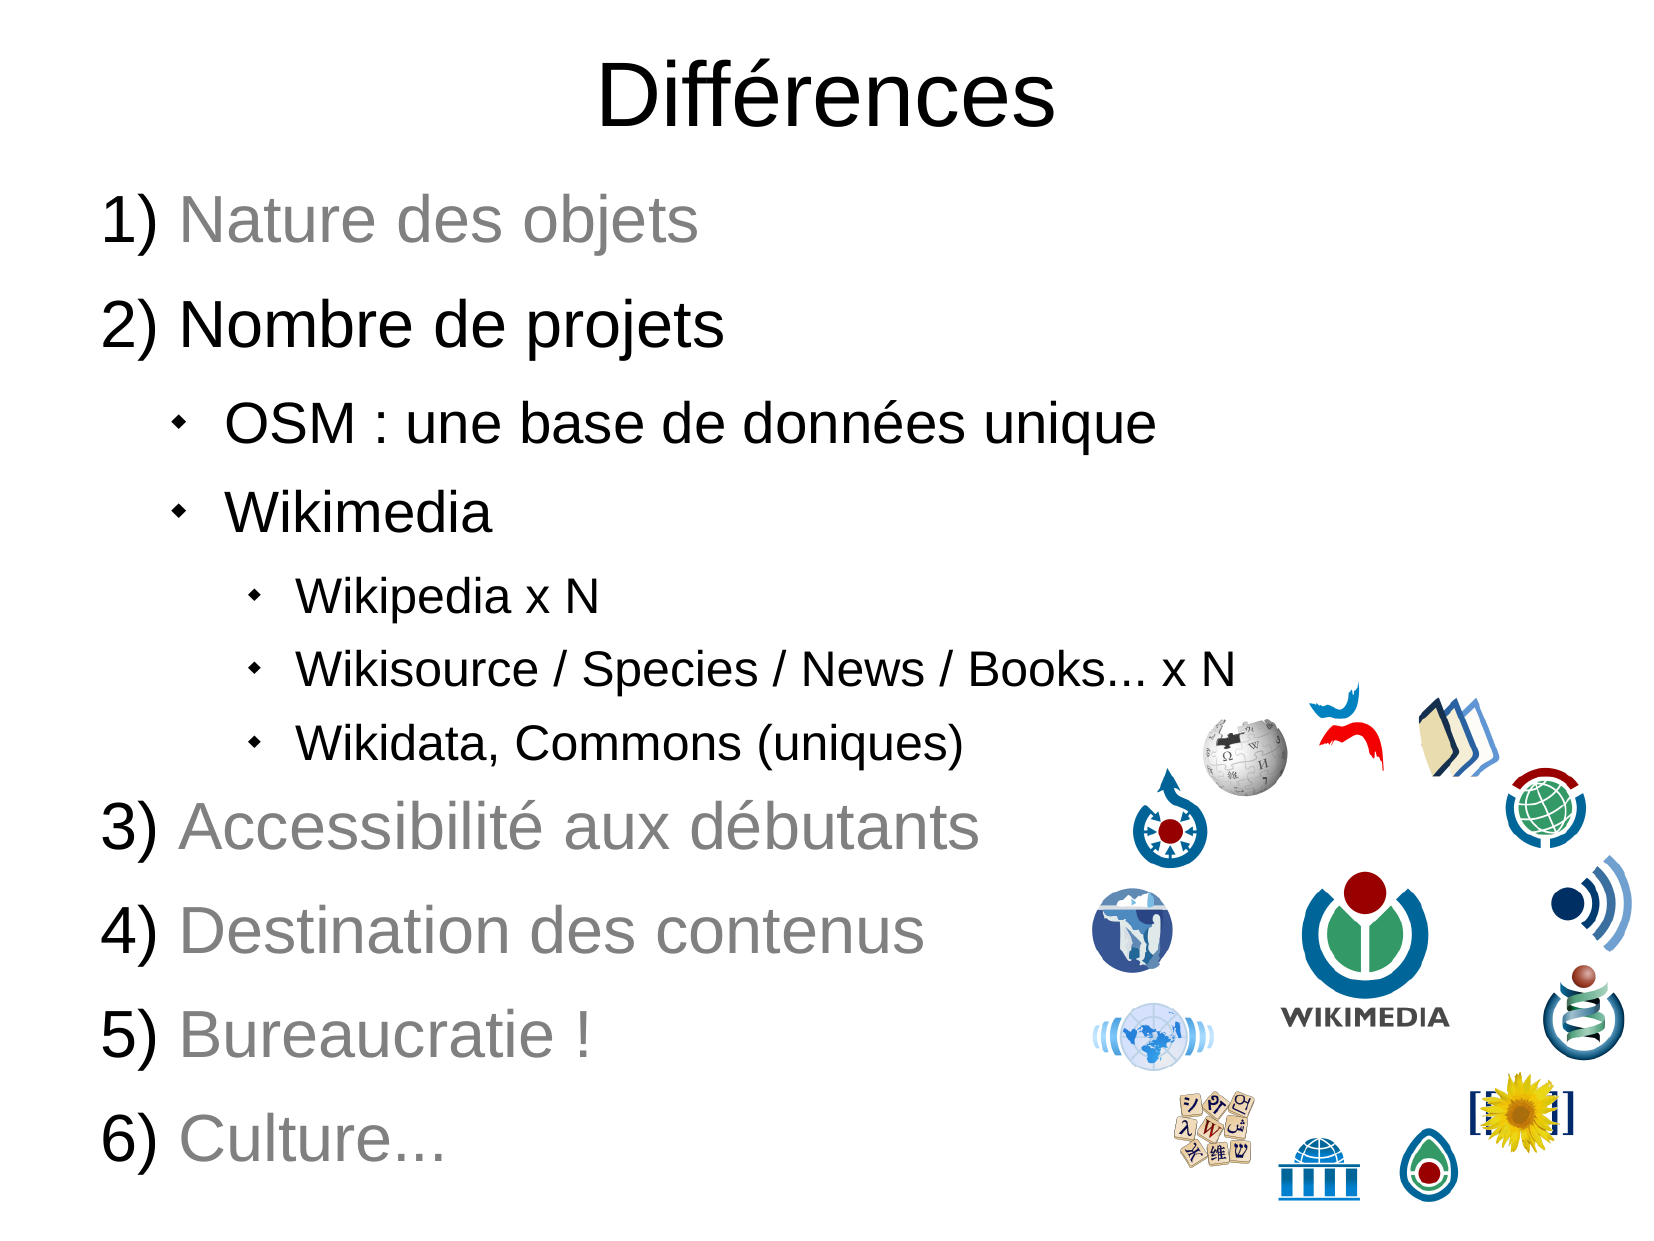

# Différences
Nature des objets
Nombre de projets
OSM : une base de données unique
Wikimedia
Wikipedia x N
Wikisource / Species / News / Books... x N
Wikidata, Commons (uniques)
Accessibilité aux débutants
Destination des contenus
Bureaucratie !
Culture...